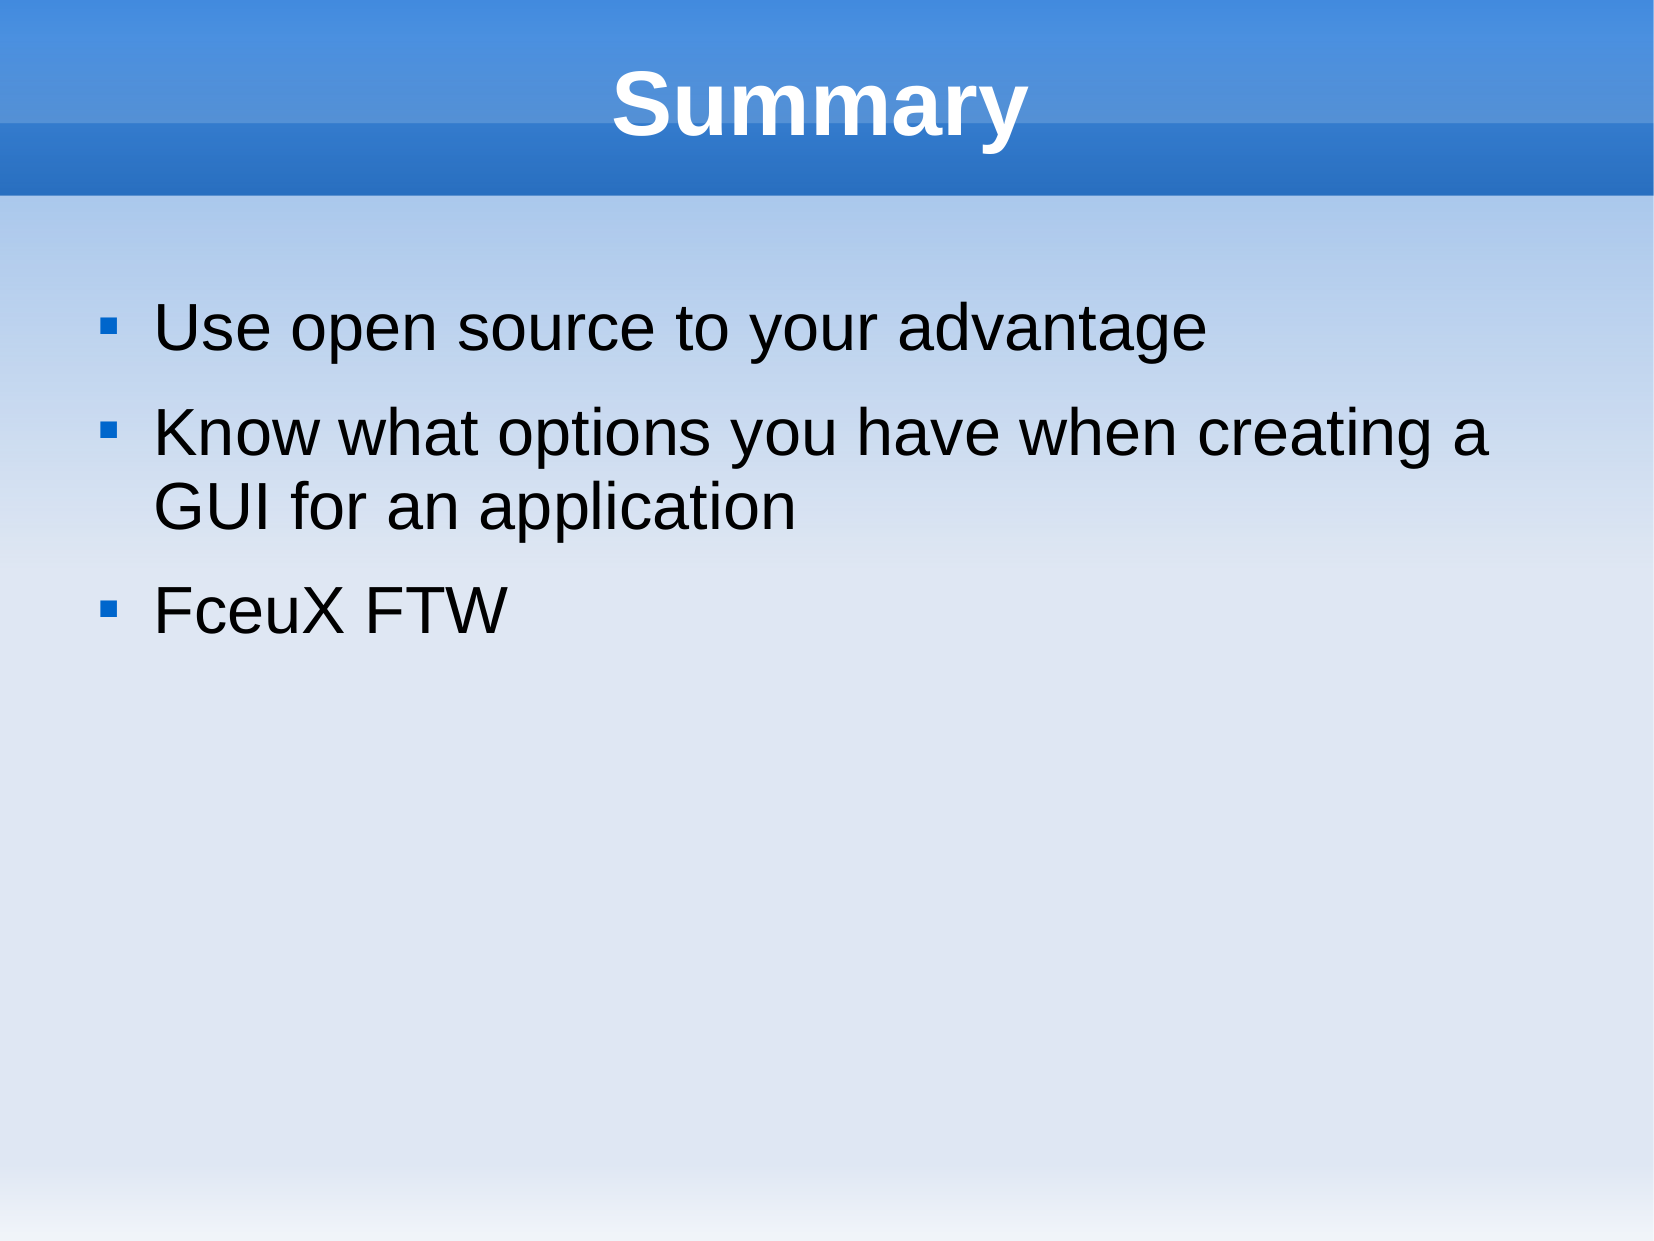

# Summary
Use open source to your advantage
Know what options you have when creating a GUI for an application
FceuX FTW